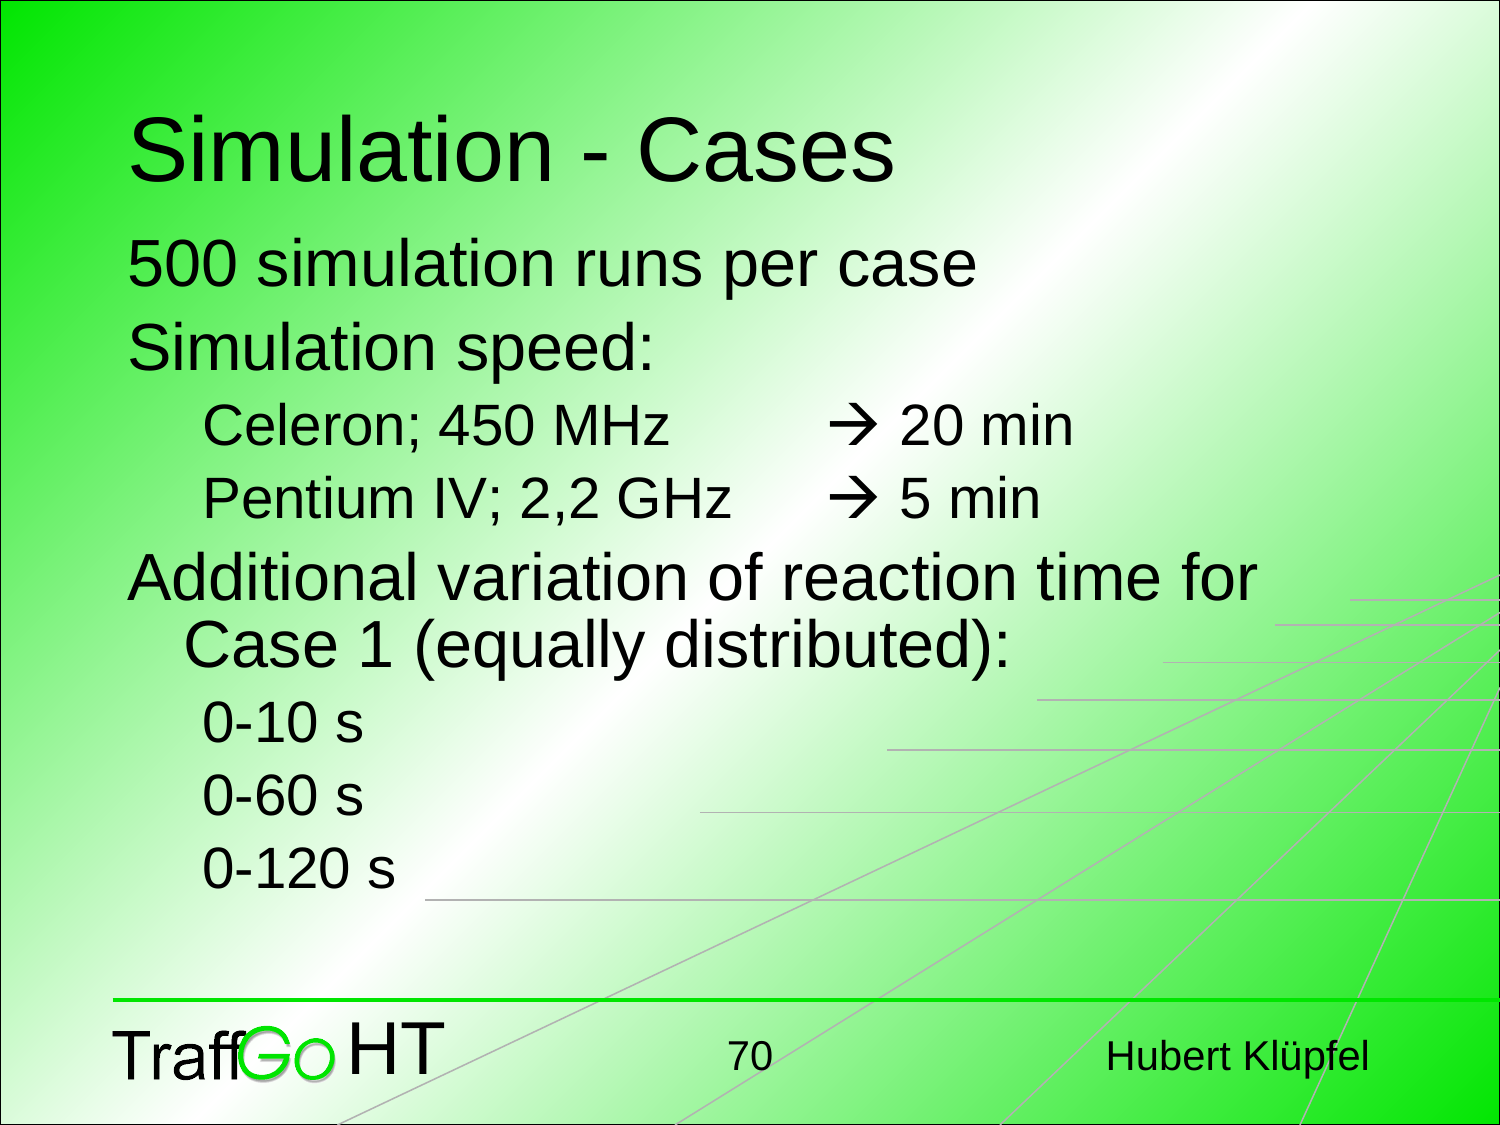

# Simulation - Cases
500 simulation runs per case
Simulation speed:
Celeron; 450 MHz 	 20 min
Pentium IV; 2,2 GHz	 5 min
Additional variation of reaction time for Case 1 (equally distributed):
0-10 s
0-60 s
0-120 s